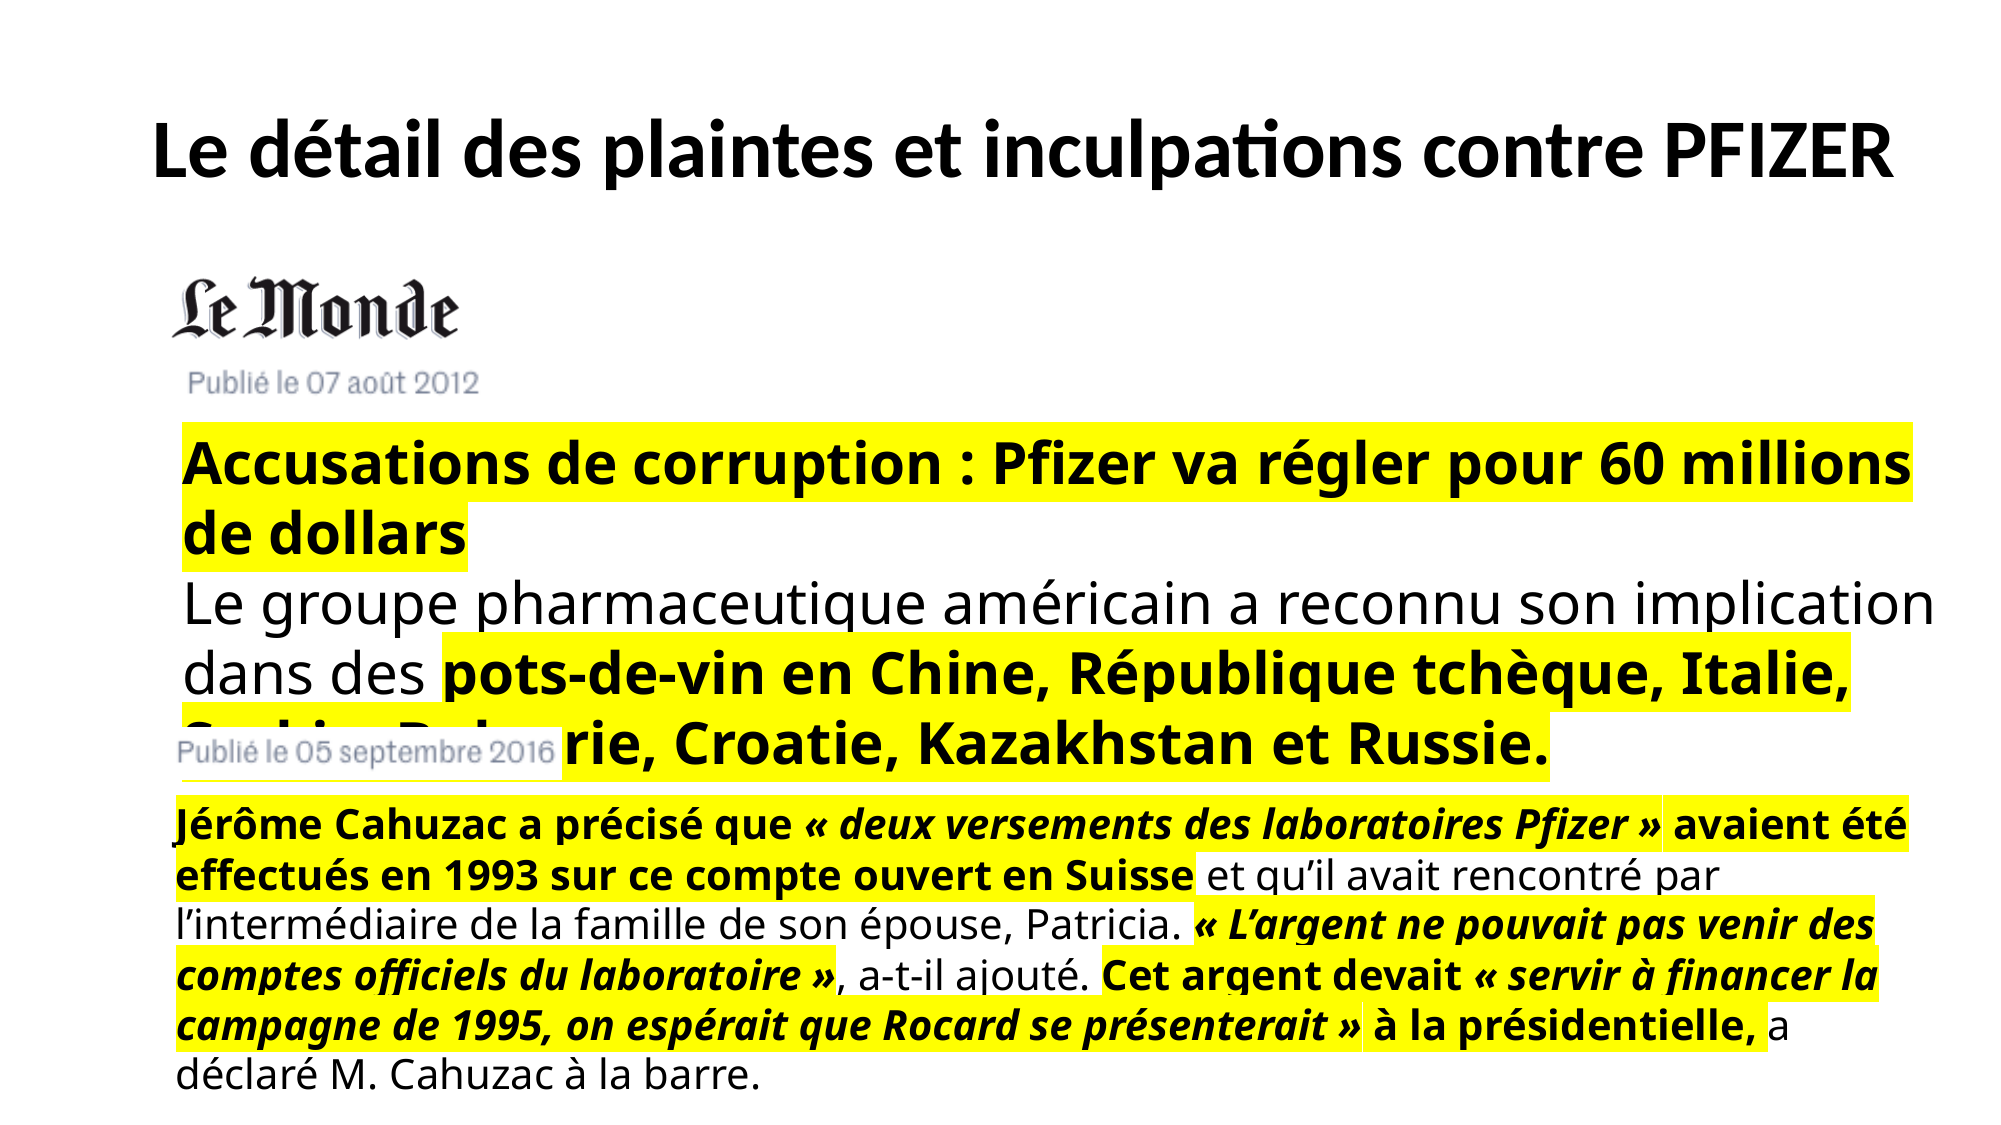

# Le détail des plaintes et inculpations contre PFIZER
Accusations de corruption : Pfizer va régler pour 60 millions de dollars
Le groupe pharmaceutique américain a reconnu son implication dans des pots-de-vin en Chine, République tchèque, Italie, Serbie, Bulgarie, Croatie, Kazakhstan et Russie.
Jérôme Cahuzac a précisé que « deux versements des laboratoires Pfizer » avaient été effectués en 1993 sur ce compte ouvert en Suisse et qu’il avait rencontré par l’intermédiaire de la famille de son épouse, Patricia. « L’argent ne pouvait pas venir des comptes officiels du laboratoire », a-t-il ajouté. Cet argent devait « servir à financer la campagne de 1995, on espérait que Rocard se présenterait » à la présidentielle, a déclaré M. Cahuzac à la barre.